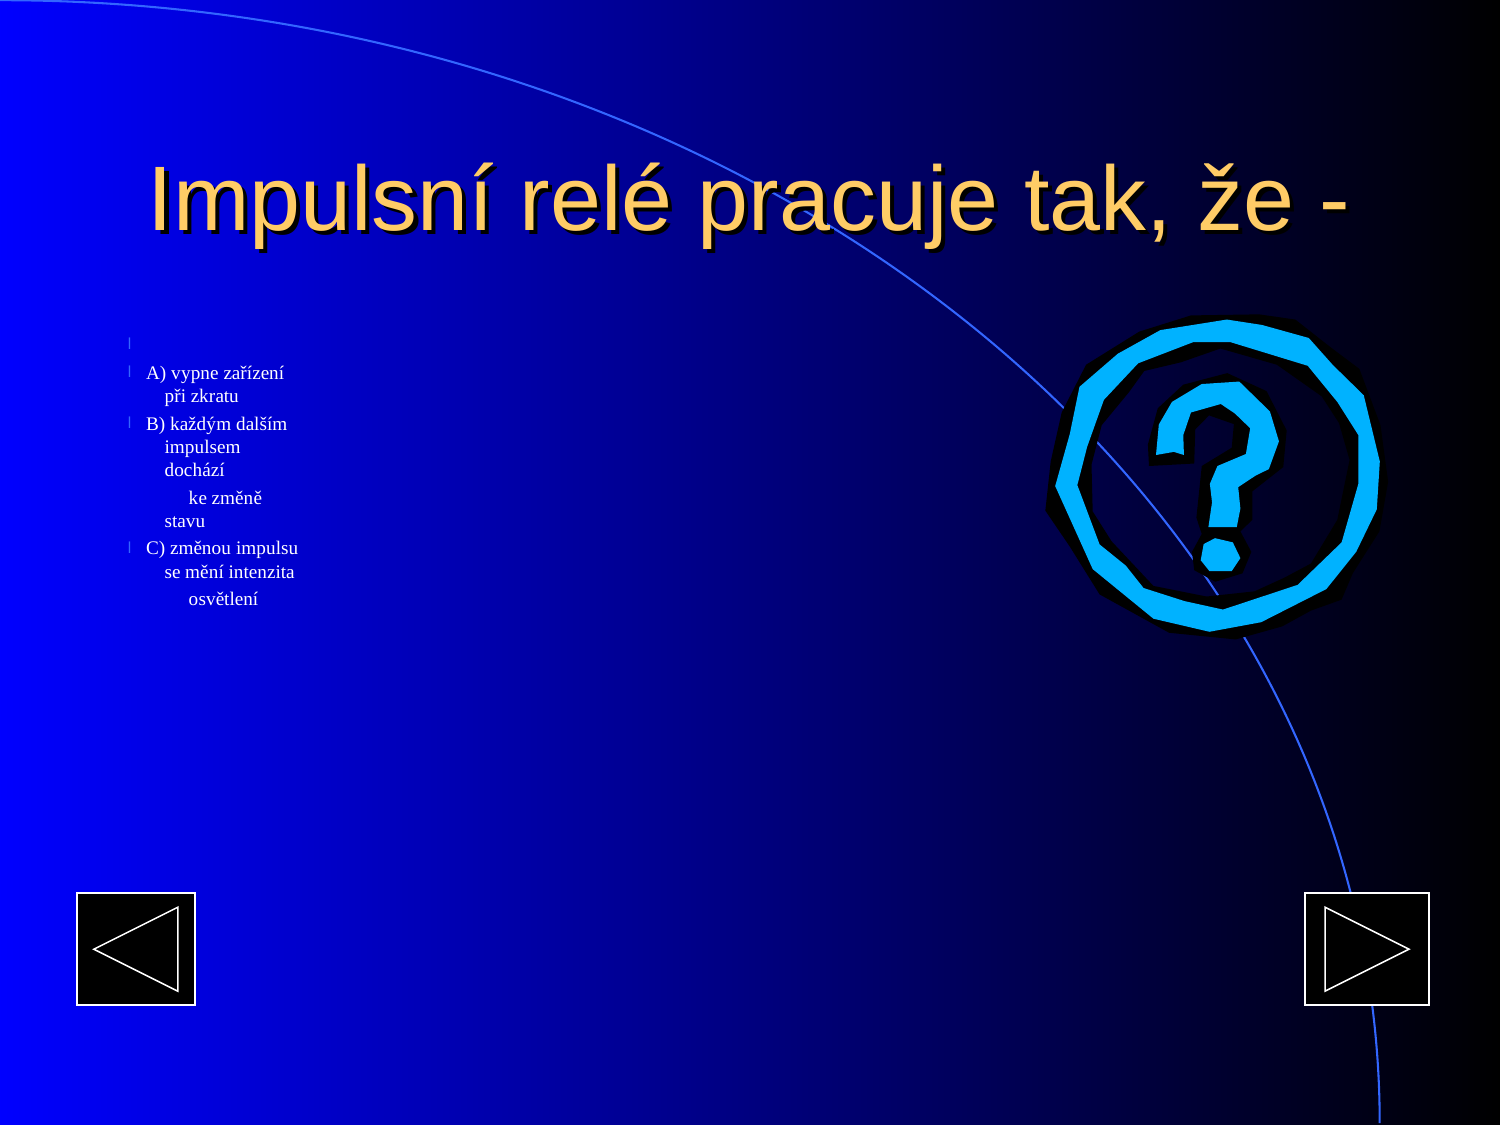

# Impulsní relé pracuje tak, že -
A) vypne zařízení při zkratu
B) každým dalším impulsem dochází
 ke změně stavu
C) změnou impulsu se mění intenzita
 osvětlení